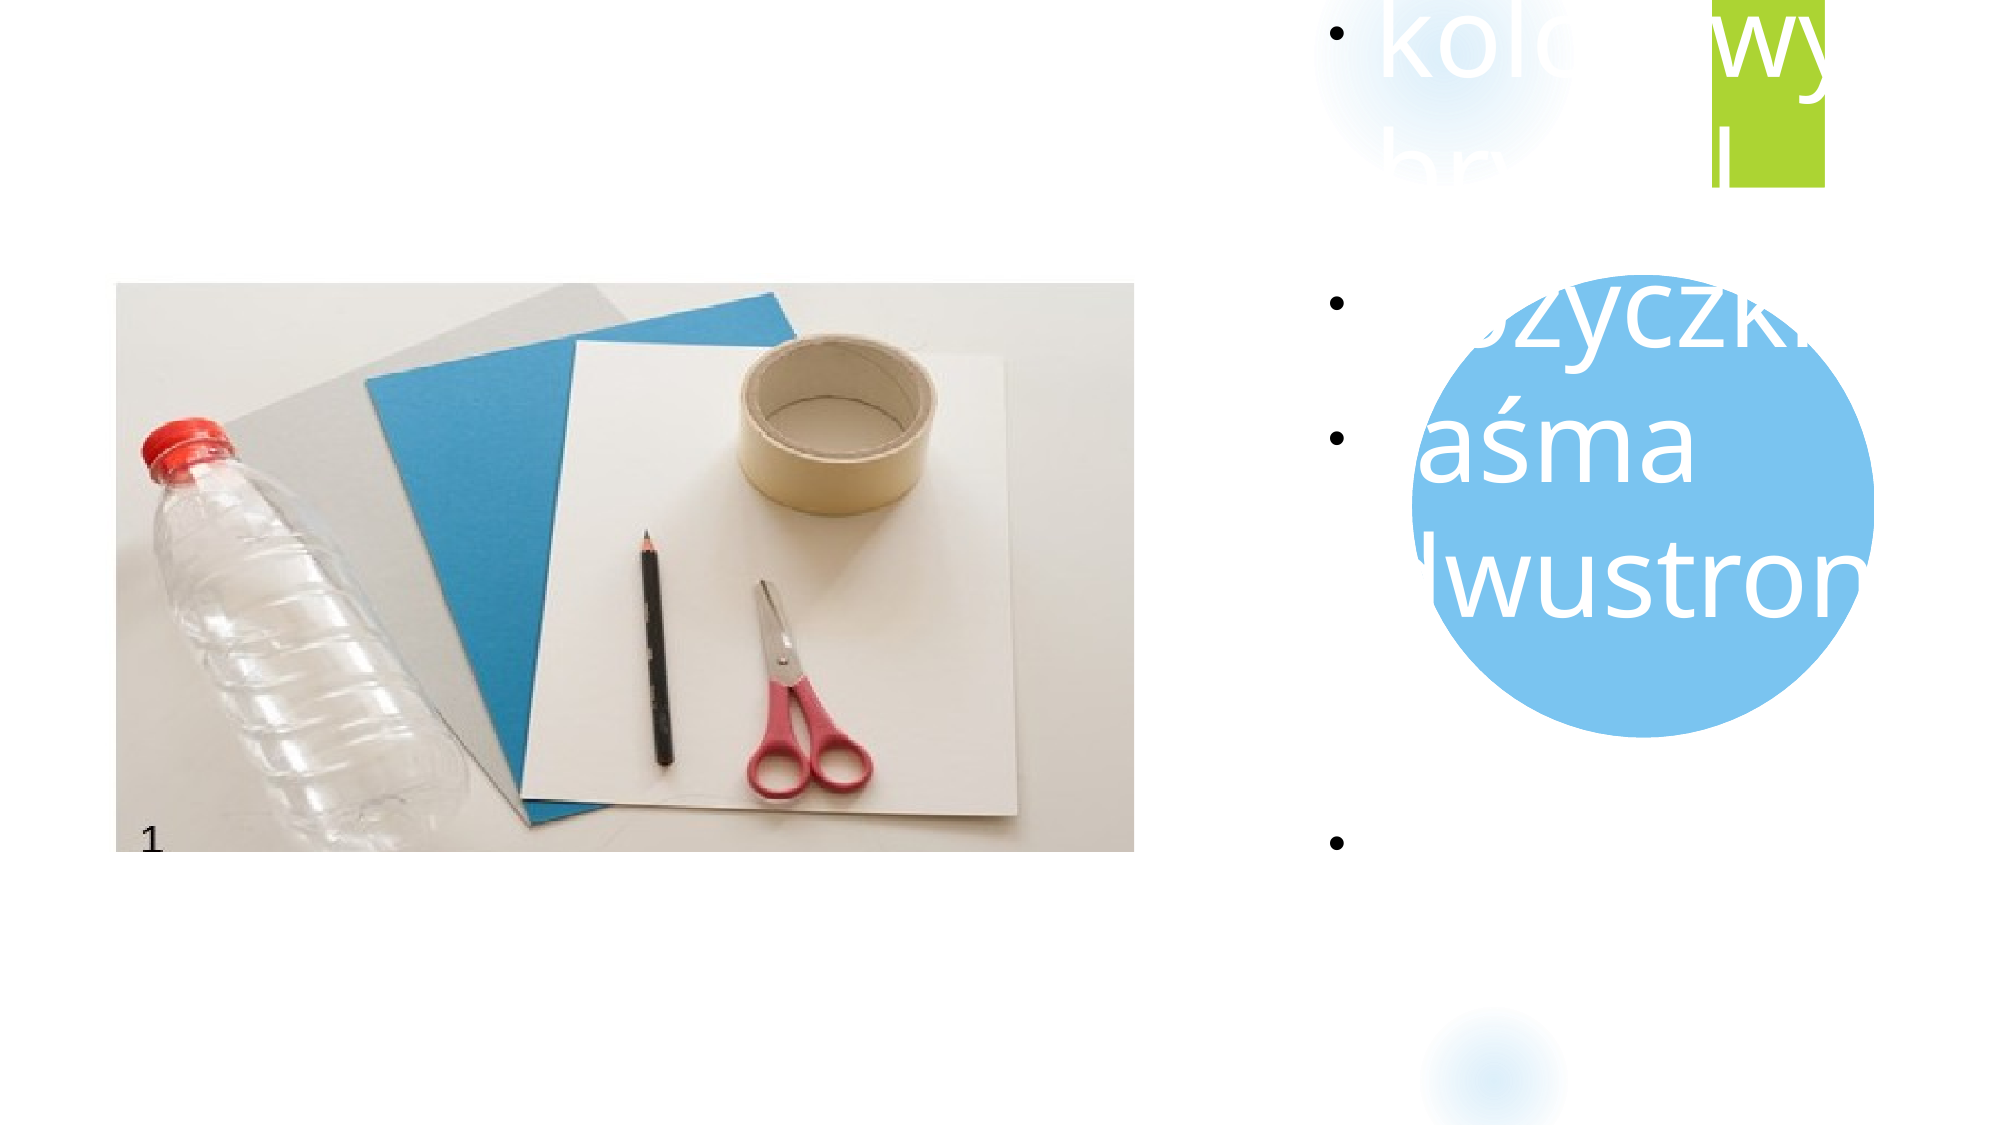

Potrzebne rzeczy:
plastikowa butelka, np. po mleku lub małej wodzie
kolorowy brystol
nożyczki
taśma dwustronna
ołówek